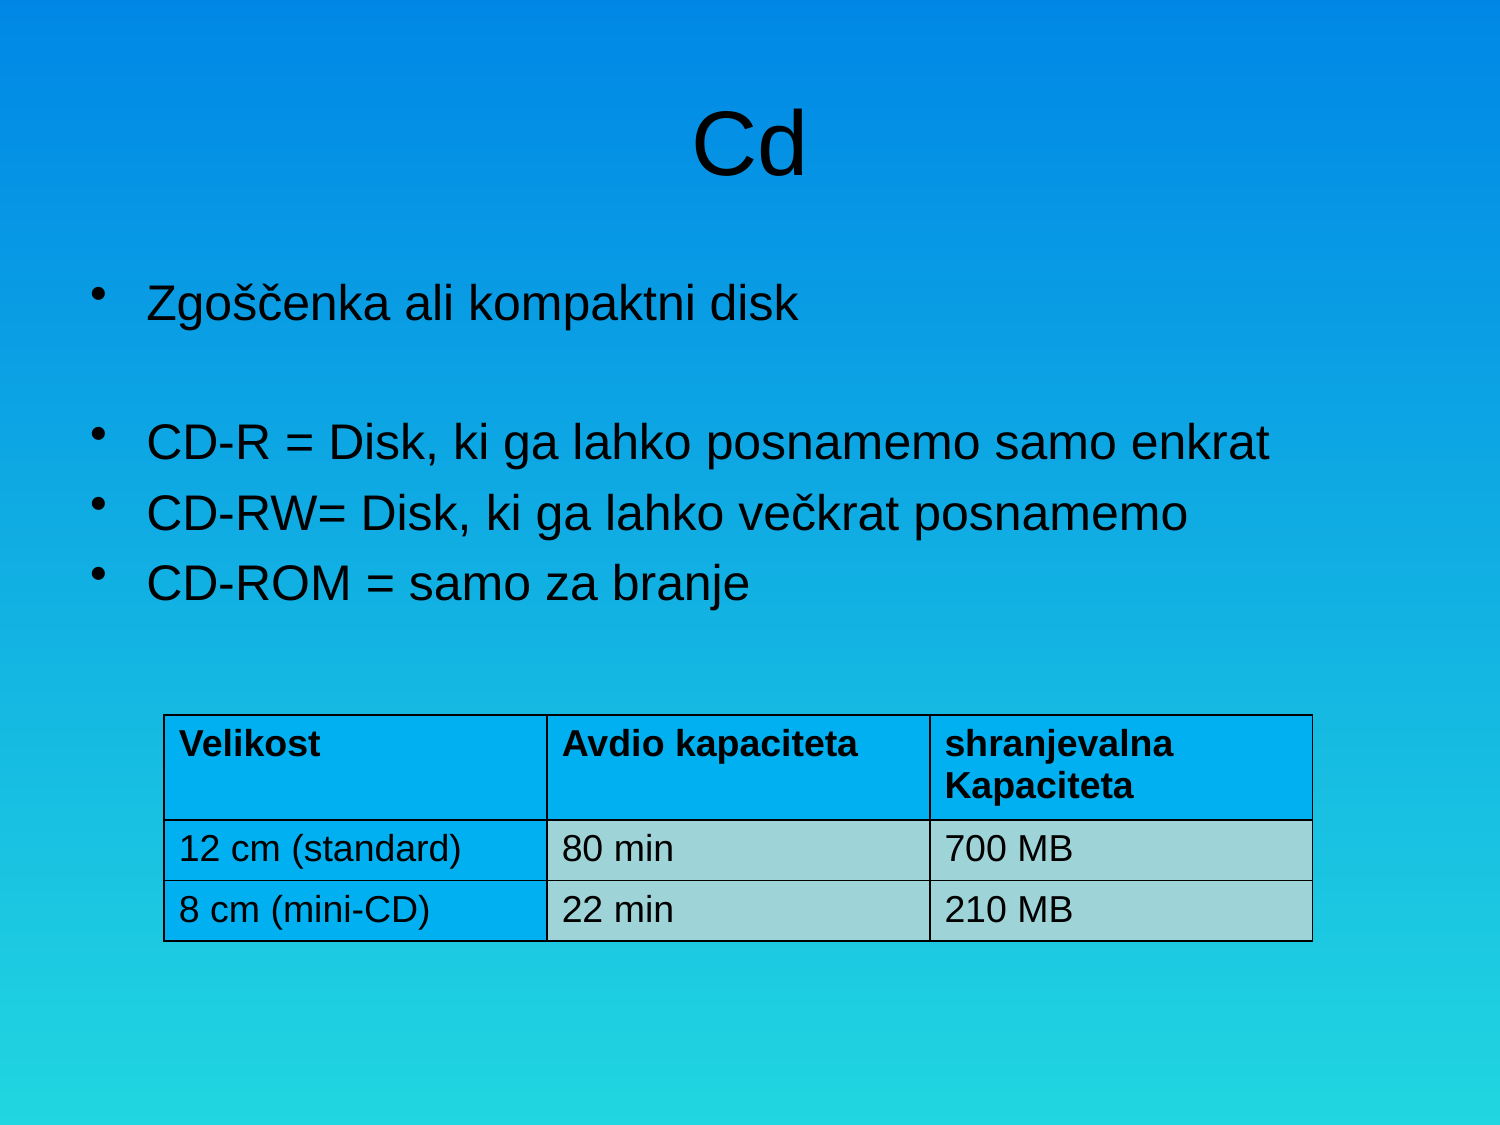

# Cd
Zgoščenka ali kompaktni disk
CD-R = Disk, ki ga lahko posnamemo samo enkrat
CD-RW= Disk, ki ga lahko večkrat posnamemo
CD-ROM = samo za branje
| Velikost | Avdio kapaciteta | shranjevalna Kapaciteta |
| --- | --- | --- |
| 12 cm (standard) | 80 min | 700 MB |
| 8 cm (mini-CD) | 22 min | 210 MB |